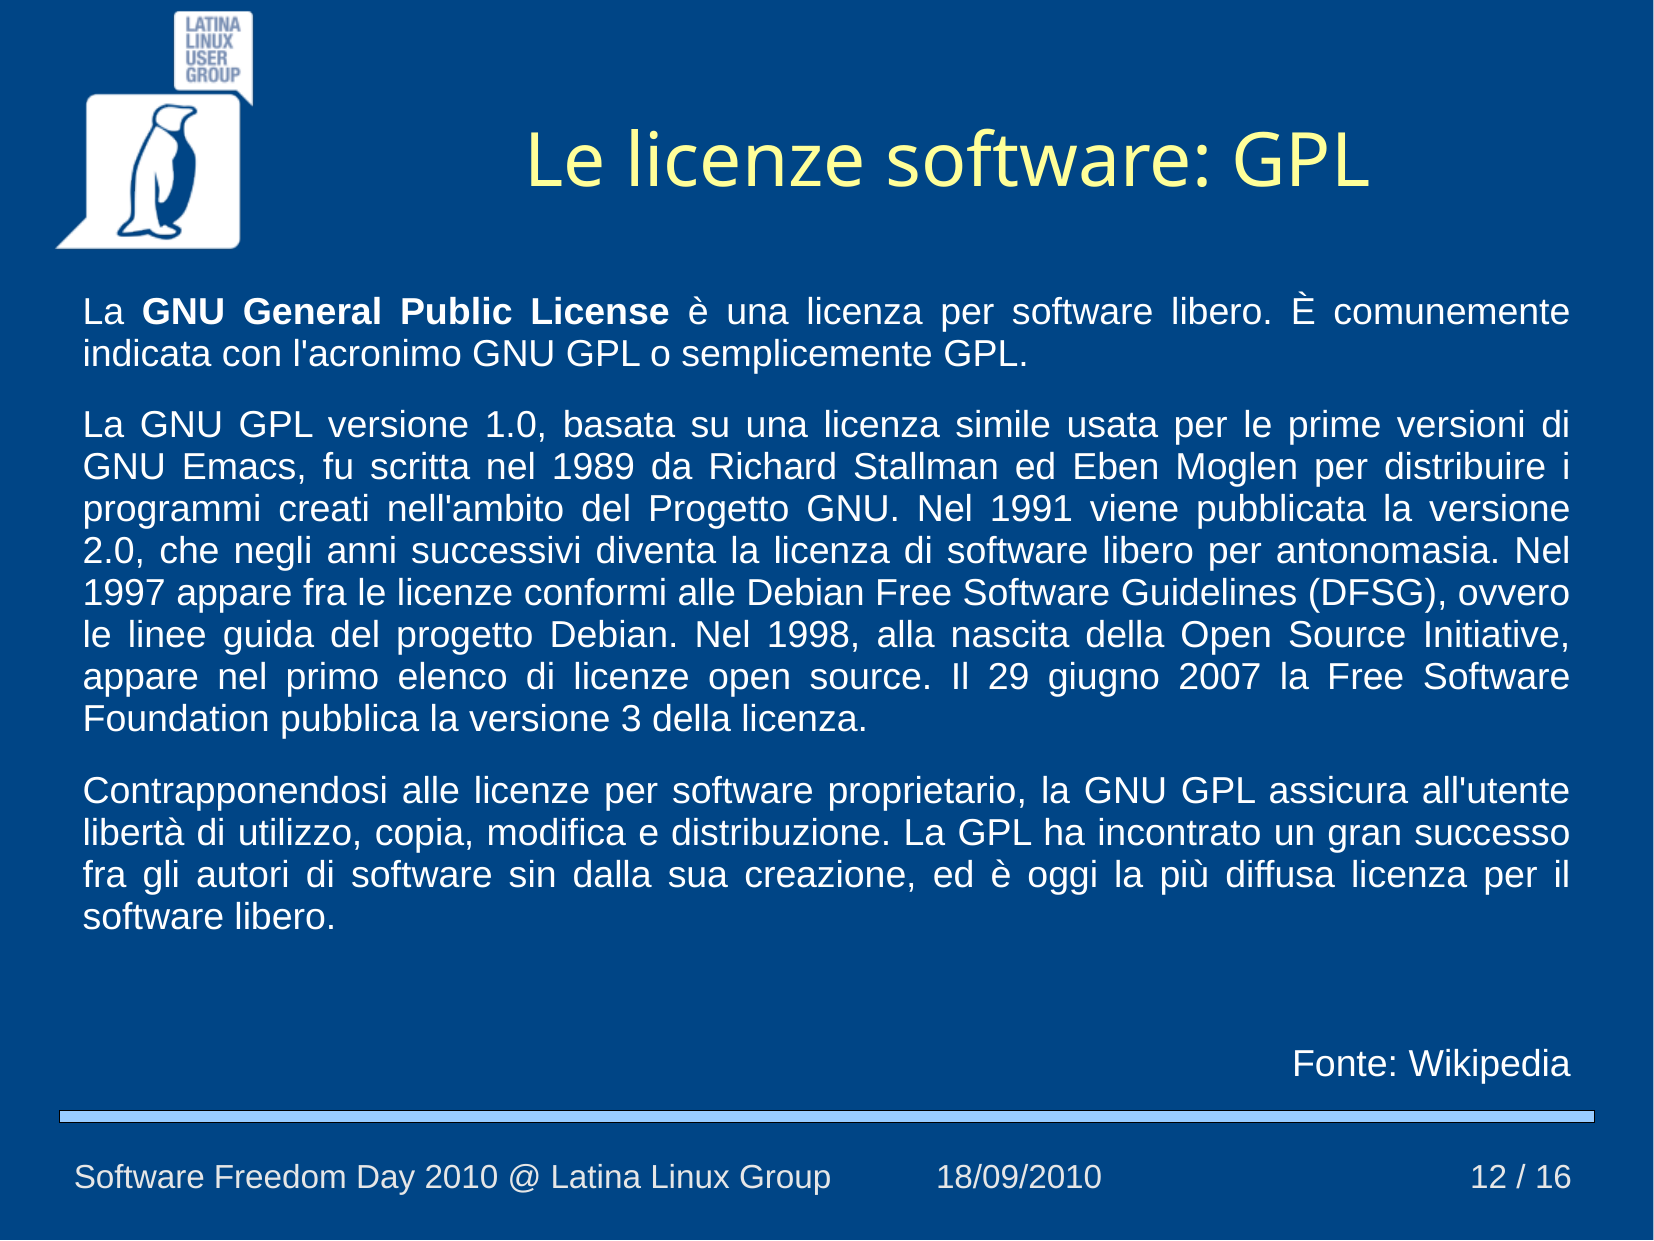

# Le licenze software: GPL
La GNU General Public License è una licenza per software libero. È comunemente indicata con l'acronimo GNU GPL o semplicemente GPL.
La GNU GPL versione 1.0, basata su una licenza simile usata per le prime versioni di GNU Emacs, fu scritta nel 1989 da Richard Stallman ed Eben Moglen per distribuire i programmi creati nell'ambito del Progetto GNU. Nel 1991 viene pubblicata la versione 2.0, che negli anni successivi diventa la licenza di software libero per antonomasia. Nel 1997 appare fra le licenze conformi alle Debian Free Software Guidelines (DFSG), ovvero le linee guida del progetto Debian. Nel 1998, alla nascita della Open Source Initiative, appare nel primo elenco di licenze open source. Il 29 giugno 2007 la Free Software Foundation pubblica la versione 3 della licenza.
Contrapponendosi alle licenze per software proprietario, la GNU GPL assicura all'utente libertà di utilizzo, copia, modifica e distribuzione. La GPL ha incontrato un gran successo fra gli autori di software sin dalla sua creazione, ed è oggi la più diffusa licenza per il software libero.
Fonte: Wikipedia